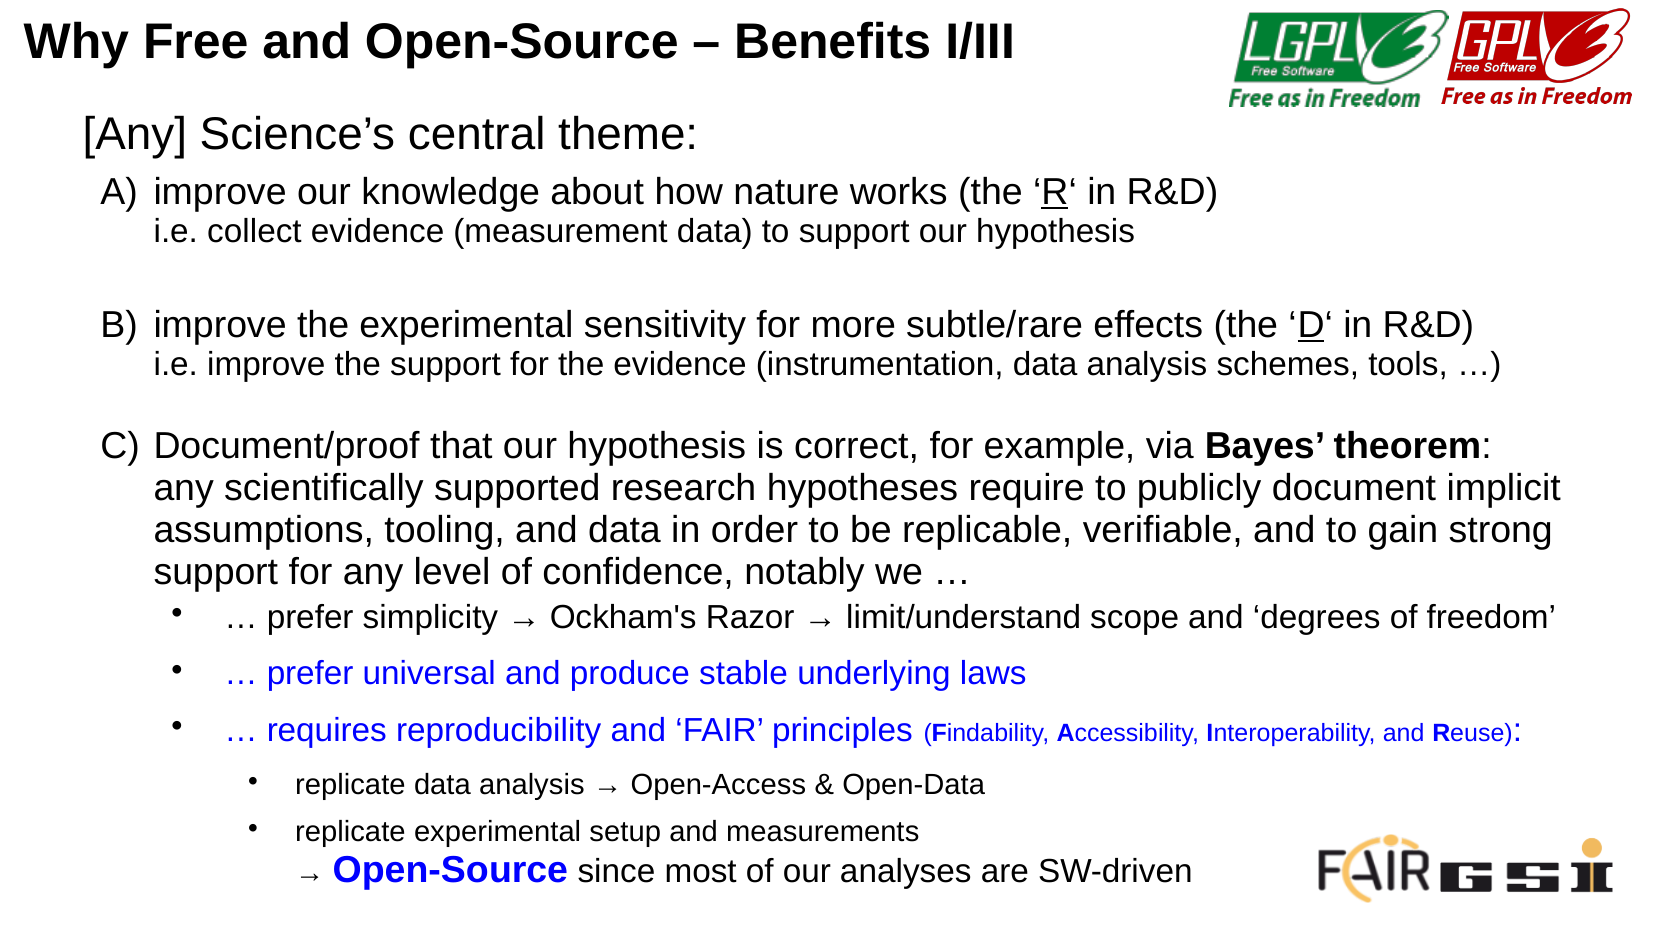

# Why Free and Open-Source – Benefits I/III
[Any] Science’s central theme:
improve our knowledge about how nature works (the ‘R‘ in R&D)
i.e. collect evidence (measurement data) to support our hypothesis
improve the experimental sensitivity for more subtle/rare effects (the ‘D‘ in R&D)
i.e. improve the support for the evidence (instrumentation, data analysis schemes, tools, …)
Document/proof that our hypothesis is correct, for example, via Bayes’ theorem:
any scientifically supported research hypotheses require to publicly document implicit assumptions, tooling, and data in order to be replicable, verifiable, and to gain strong support for any level of confidence, notably we …
… prefer simplicity → Ockham's Razor → limit/understand scope and ‘degrees of freedom’
… prefer universal and produce stable underlying laws
… requires reproducibility and ‘FAIR’ principles (Findability, Accessibility, Interoperability, and Reuse):
replicate data analysis → Open-Access & Open-Data
replicate experimental setup and measurements
→ Open-Source since most of our analyses are SW-driven